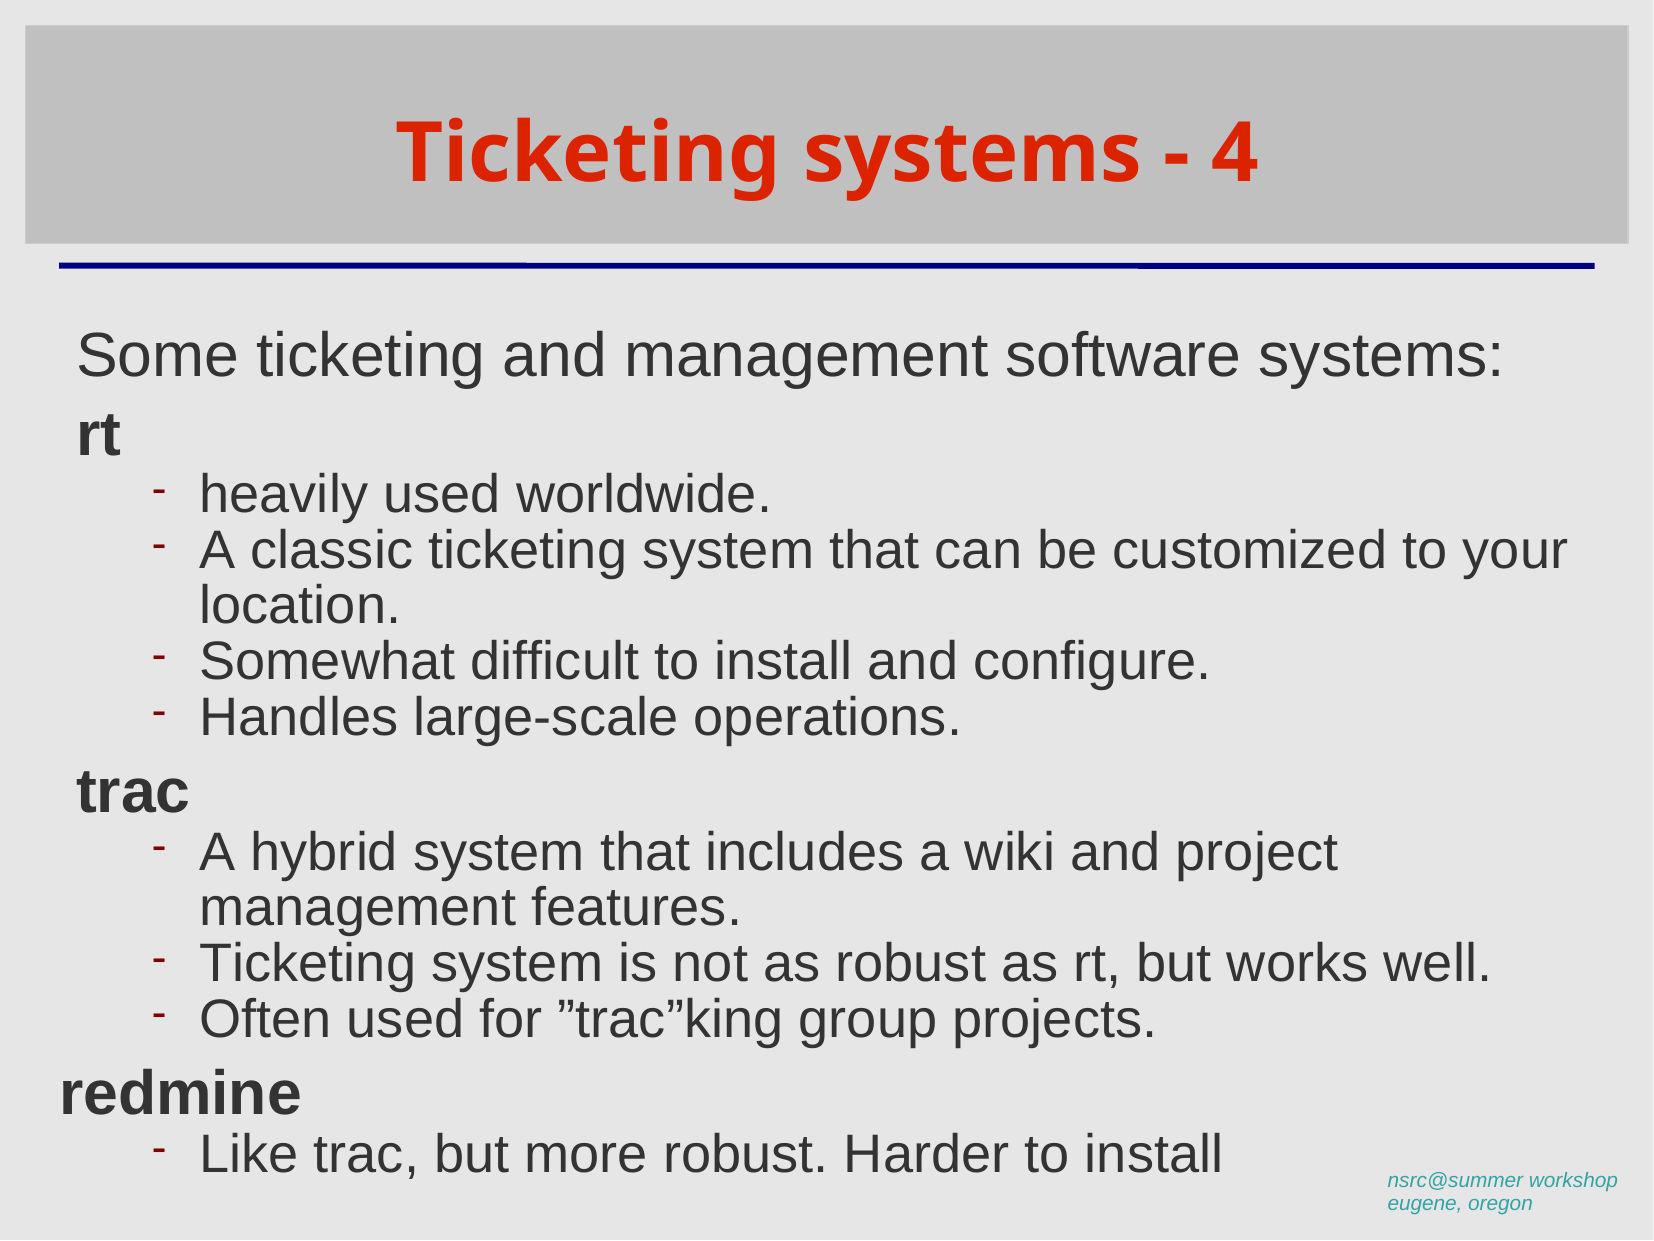

# Ticketing systems - 4
Some ticketing and management software systems:
rt
heavily used worldwide.
A classic ticketing system that can be customized to your location.
Somewhat difficult to install and configure.
Handles large-scale operations.
trac
A hybrid system that includes a wiki and project management features.
Ticketing system is not as robust as rt, but works well.
Often used for ”trac”king group projects.
redmine
Like trac, but more robust. Harder to install